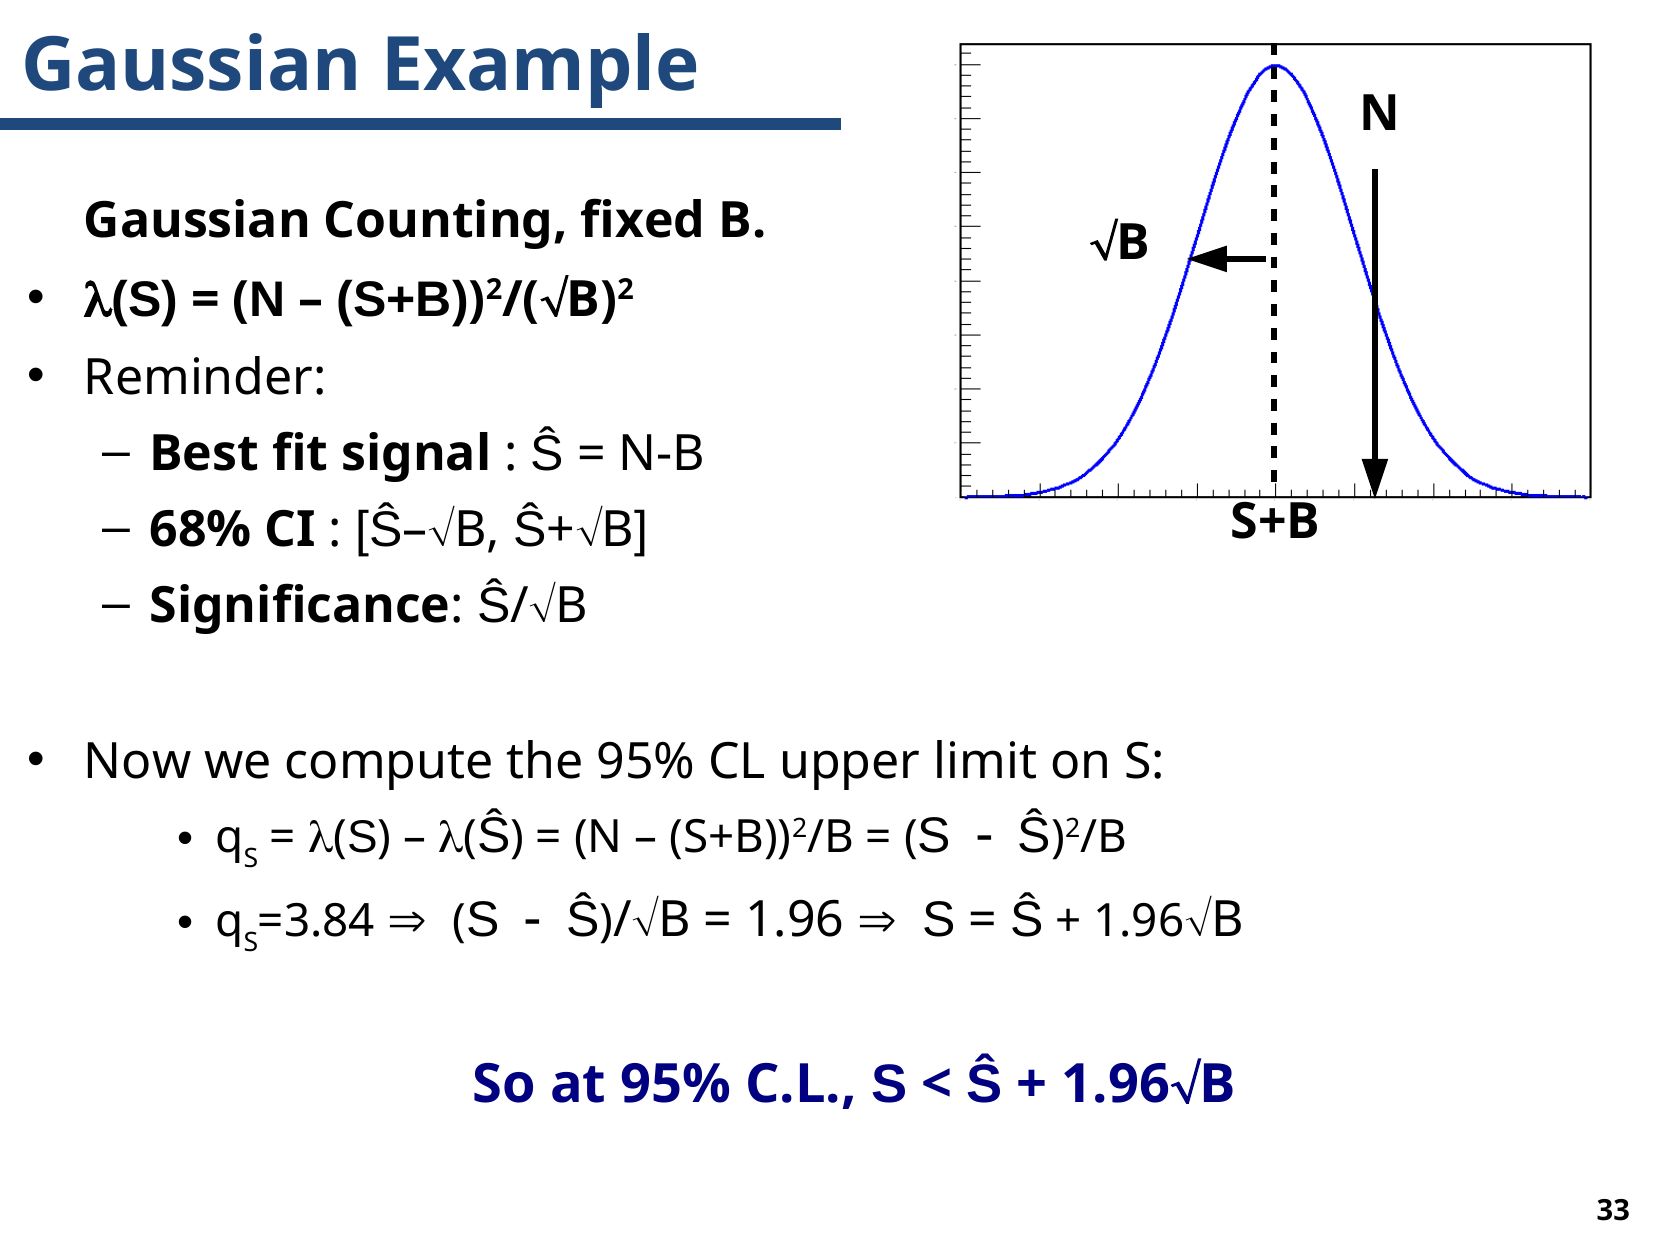

# Gaussian Example
N
Gaussian Counting, fixed B.
l(S) = (N – (S+B))2/(ÖB)2
Reminder:
Best fit signal : Ŝ = N-B
68% CI : [Ŝ–ÖB, Ŝ+ÖB]
Significance: Ŝ/ÖB
Now we compute the 95% CL upper limit on S:
qS = l(S) – l(Ŝ) = (N – (S+B))2/B = (S - Ŝ)2/B
qS=3.84 Þ (S - Ŝ)/ÖB = 1.96 Þ S = Ŝ + 1.96ÖB
So at 95% C.L., S < Ŝ + 1.96ÖB
ÖB
S+B
33